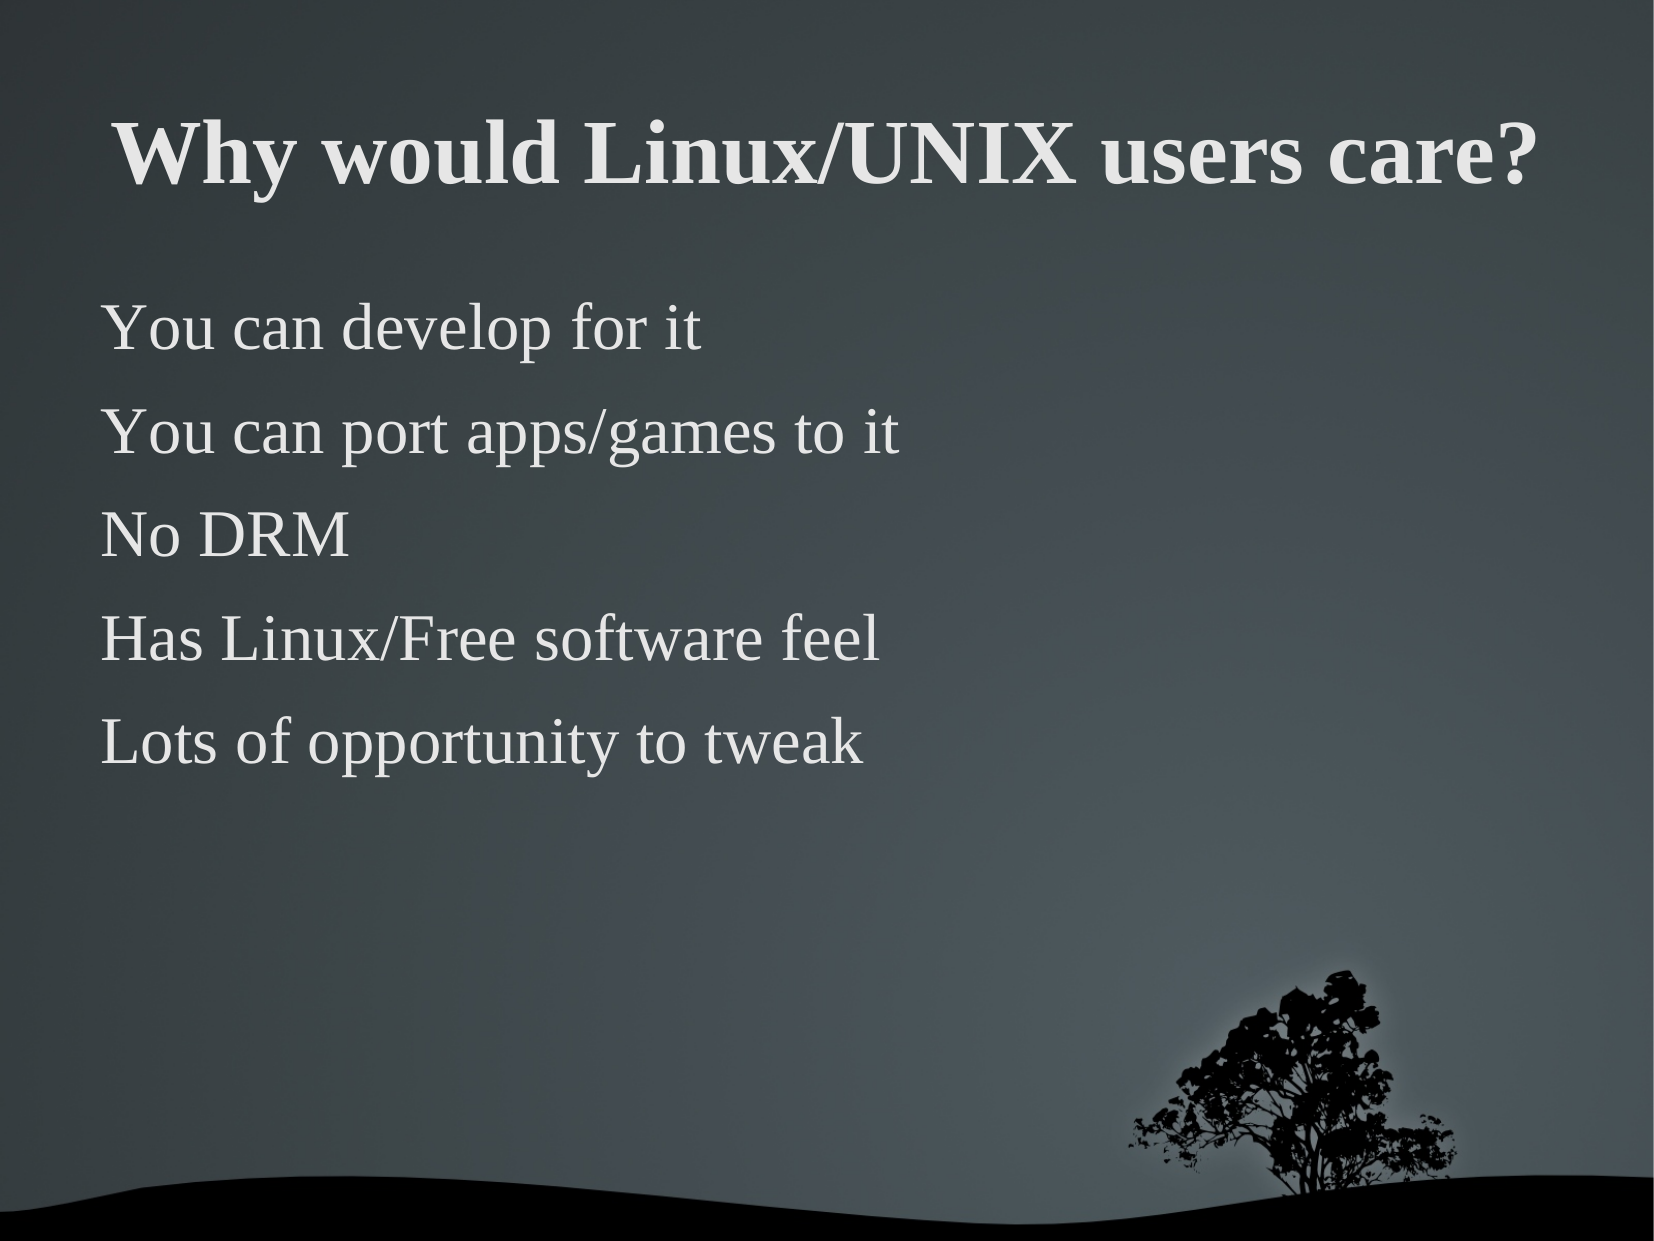

# Why would Linux/UNIX users care?
You can develop for it
You can port apps/games to it
No DRM
Has Linux/Free software feel
Lots of opportunity to tweak